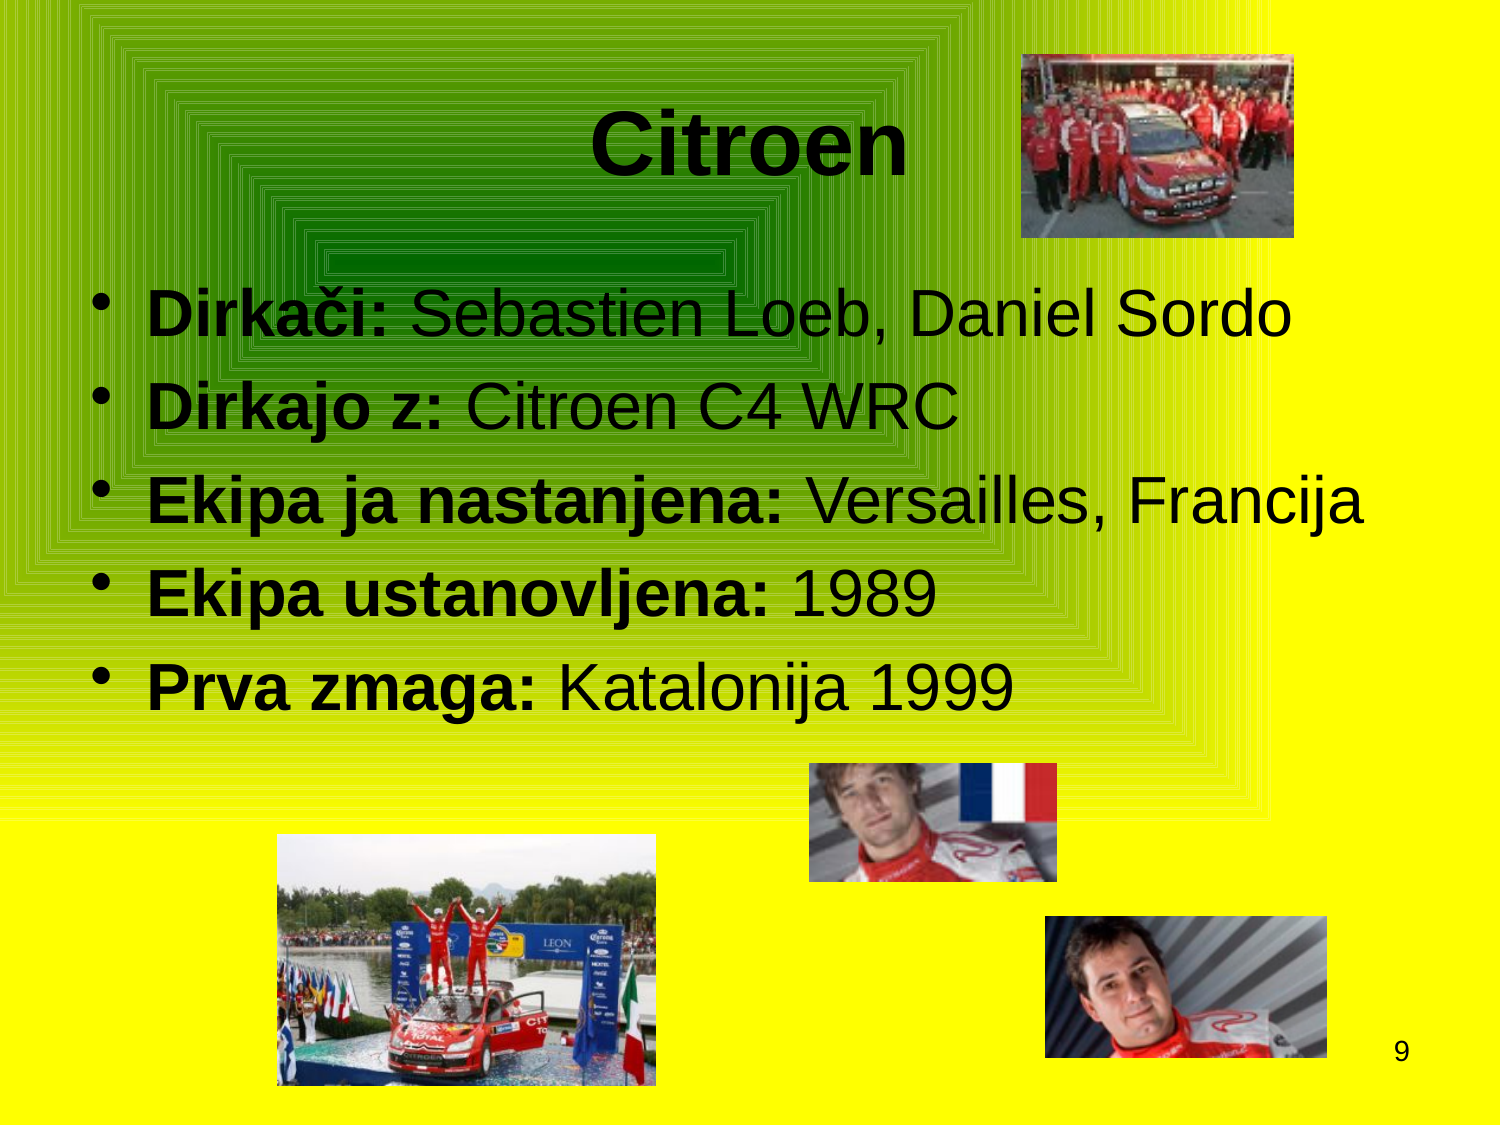

# Citroen
Dirkači: Sebastien Loeb, Daniel Sordo
Dirkajo z: Citroen C4 WRC
Ekipa ja nastanjena: Versailles, Francija
Ekipa ustanovljena: 1989
Prva zmaga: Katalonija 1999